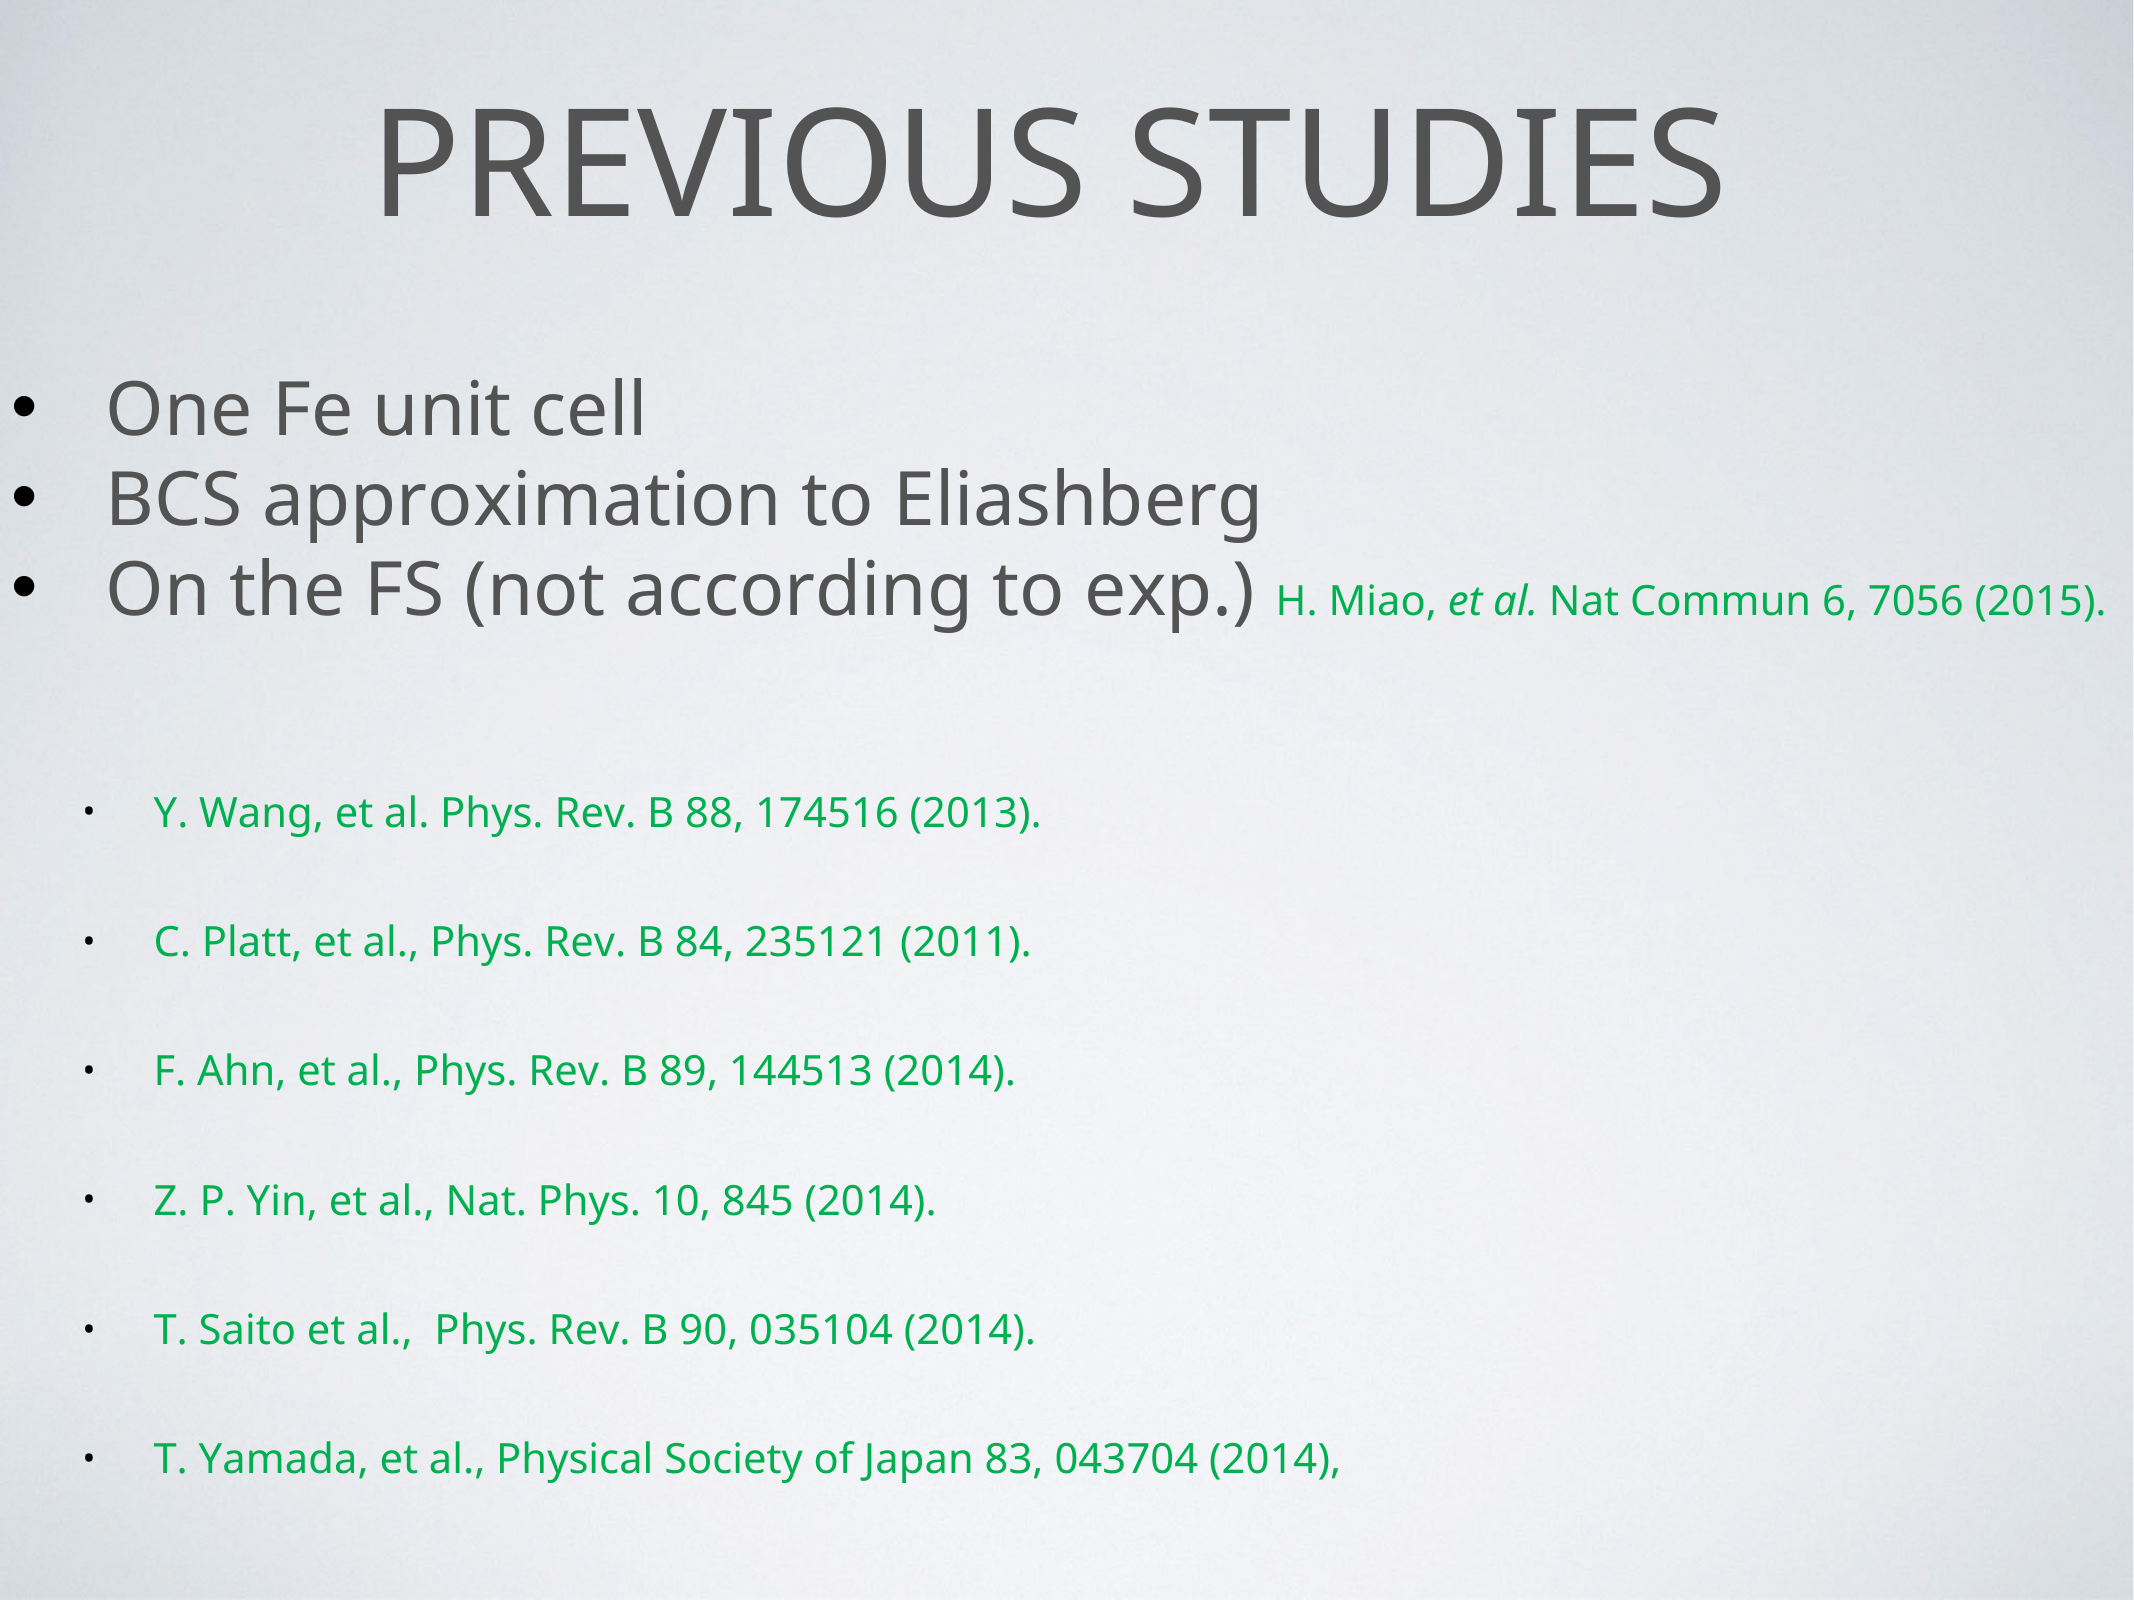

# Previous studies
One Fe unit cell
BCS approximation to Eliashberg
On the FS (not according to exp.) H. Miao, et al. Nat Commun 6, 7056 (2015).
Y. Wang, et al. Phys. Rev. B 88, 174516 (2013).
C. Platt, et al., Phys. Rev. B 84, 235121 (2011).
F. Ahn, et al., Phys. Rev. B 89, 144513 (2014).
Z. P. Yin, et al., Nat. Phys. 10, 845 (2014).
T. Saito et al., Phys. Rev. B 90, 035104 (2014).
T. Yamada, et al., Physical Society of Japan 83, 043704 (2014),